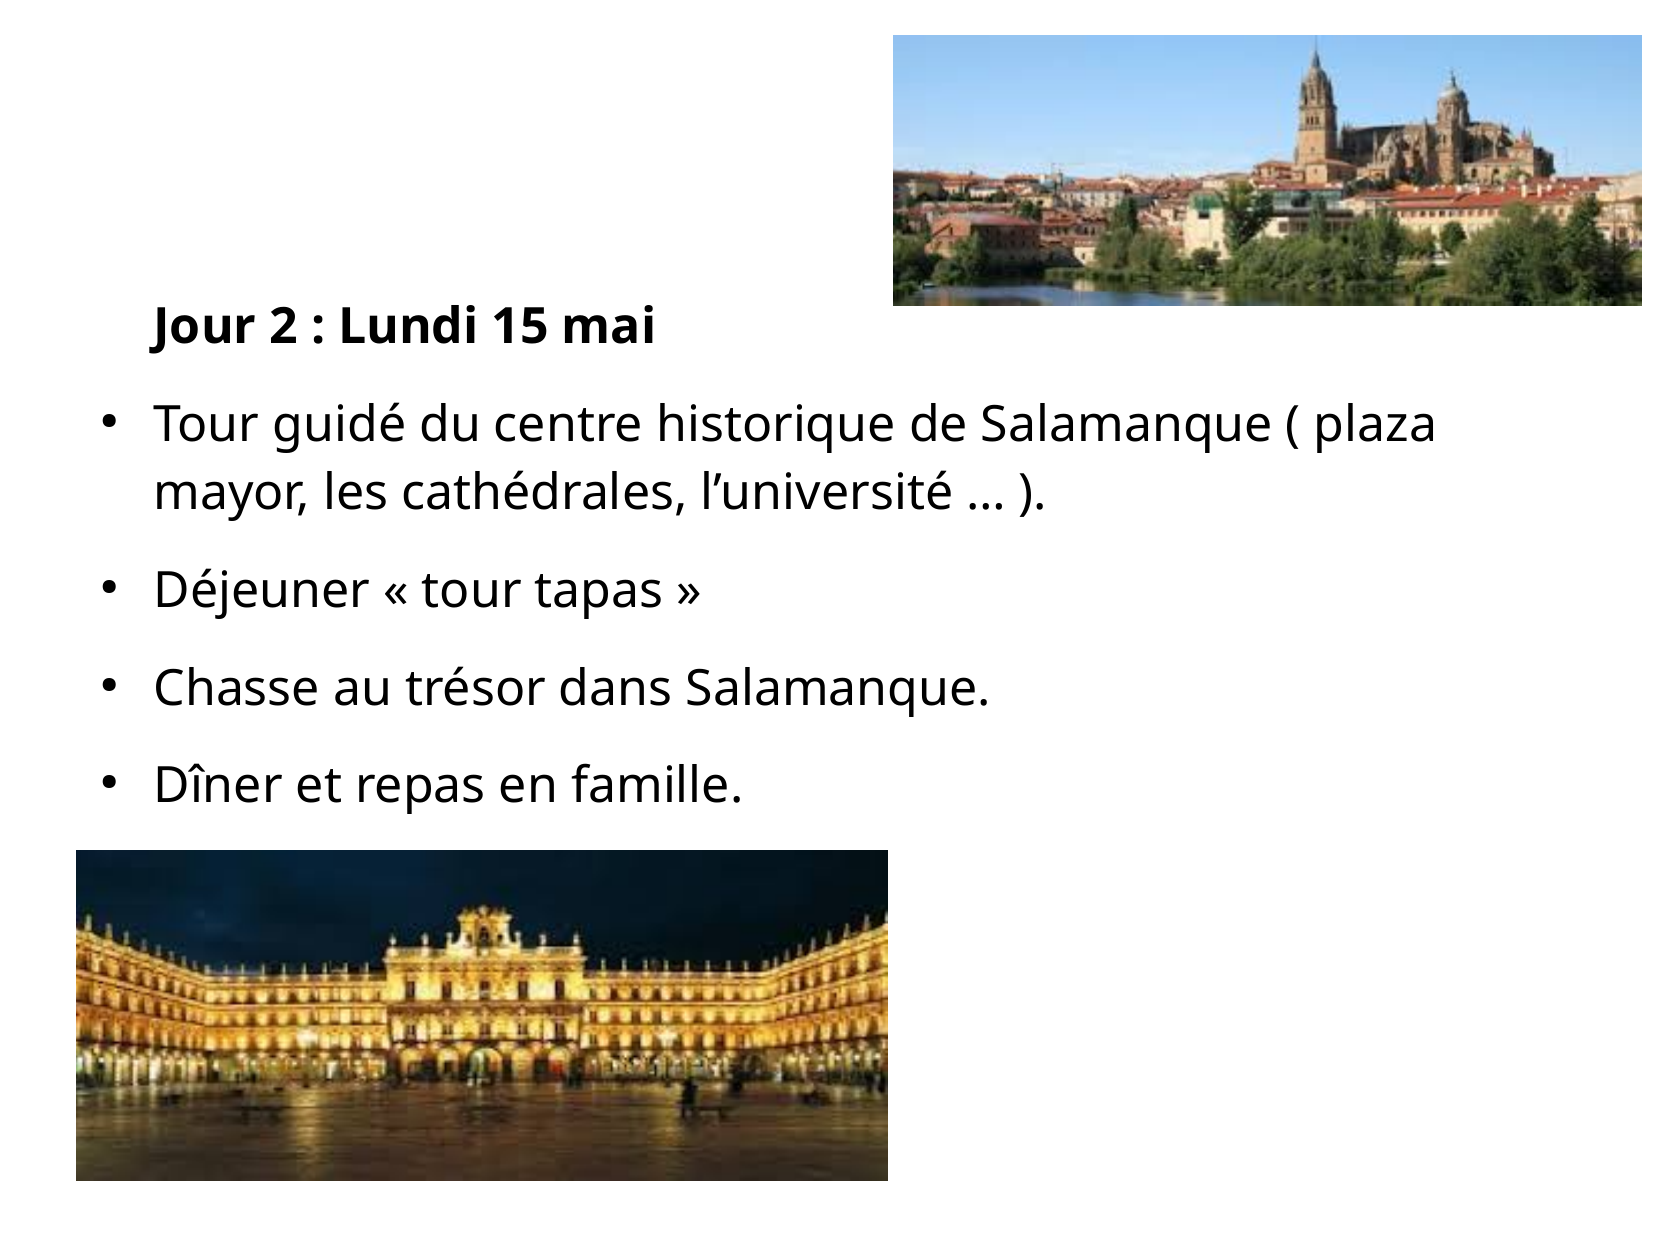

# Jour 2 : Lundi 15 mai
Tour guidé du centre historique de Salamanque ( plaza mayor, les cathédrales, l’université … ).
Déjeuner « tour tapas »
Chasse au trésor dans Salamanque.
Dîner et repas en famille.